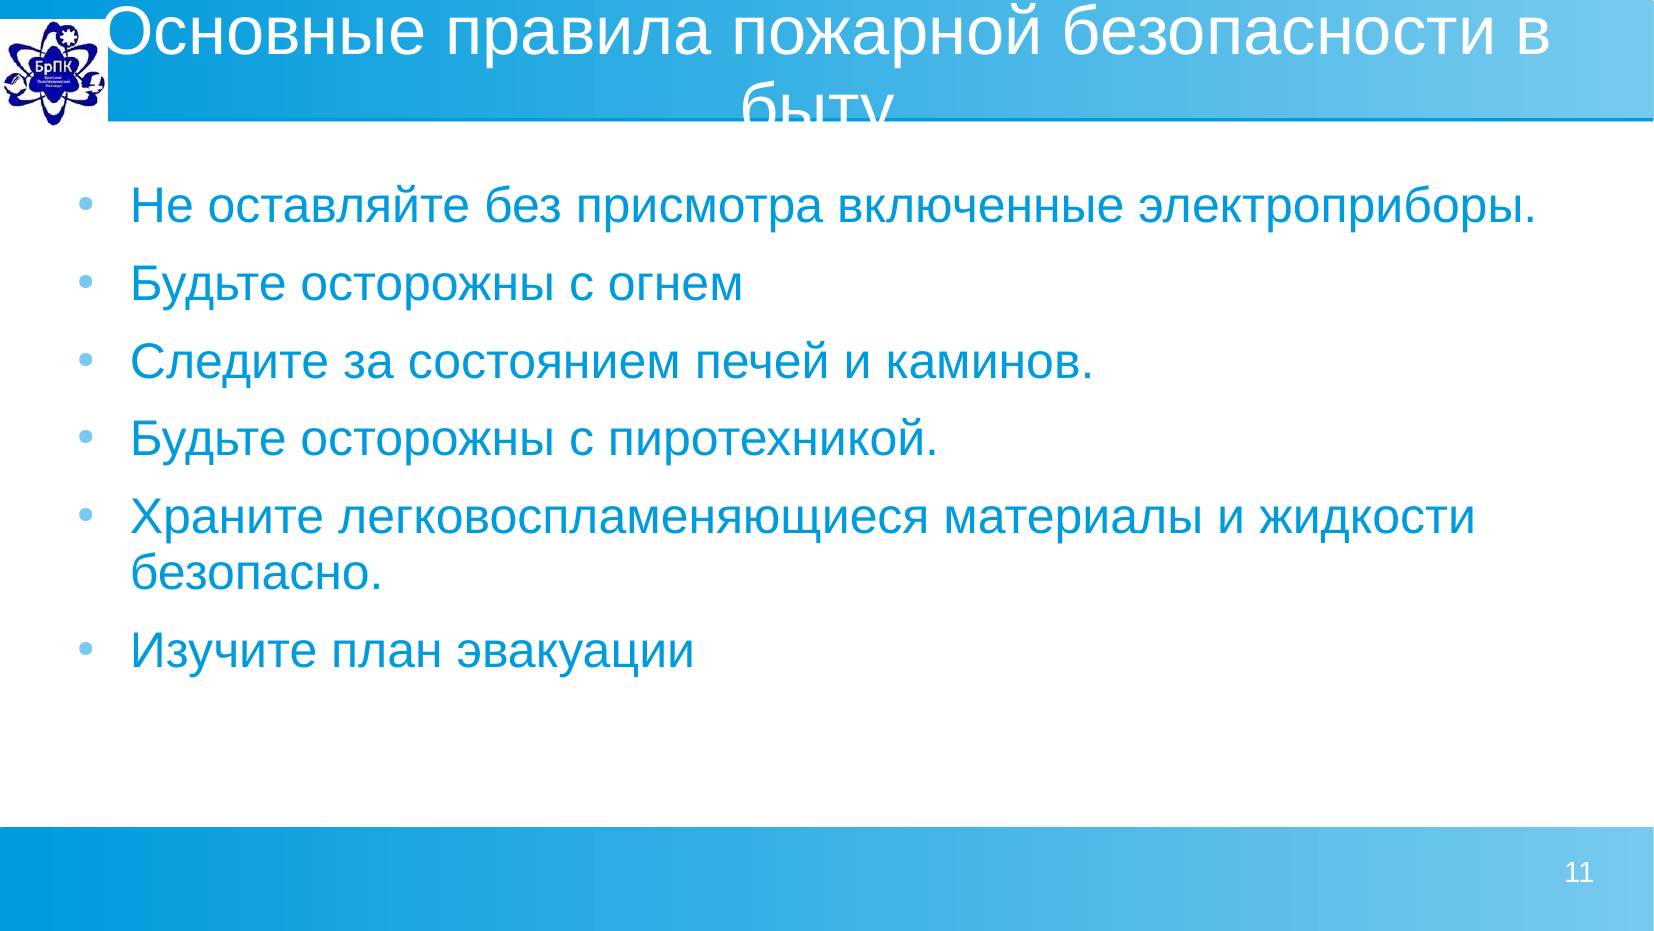

# Основные правила пожарной безопасности в быту
Не оставляйте без присмотра включенные электроприборы.
Будьте осторожны с огнем
Следите за состоянием печей и каминов.
Будьте осторожны с пиротехникой.
Храните легковоспламеняющиеся материалы и жидкости безопасно.
Изучите план эвакуации
11